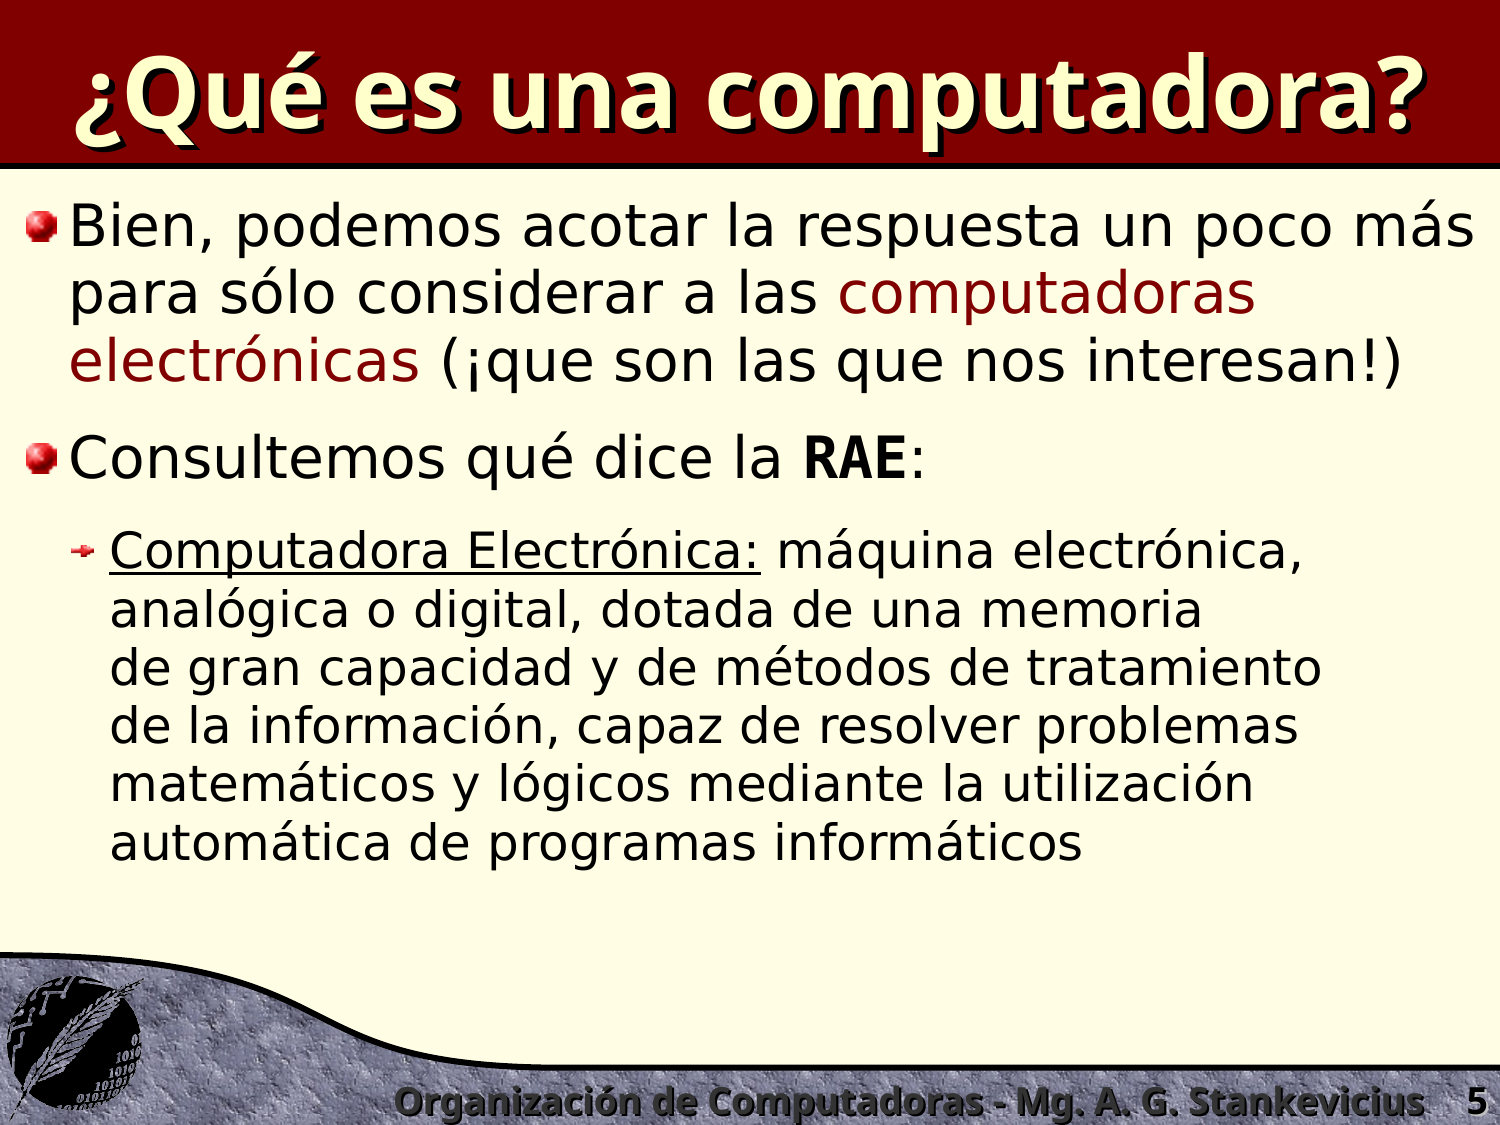

# ¿Qué es una computadora?
Bien, podemos acotar la respuesta un poco más para sólo considerar a las computadoras electrónicas (¡que son las que nos interesan!)
Consultemos qué dice la RAE:
Computadora Electrónica: máquina electrónica, analógica o digital, dotada de una memoria
de gran capacidad y de métodos de tratamiento
de la información, capaz de resolver problemas matemáticos y lógicos mediante la utilización automática de programas informáticos
5